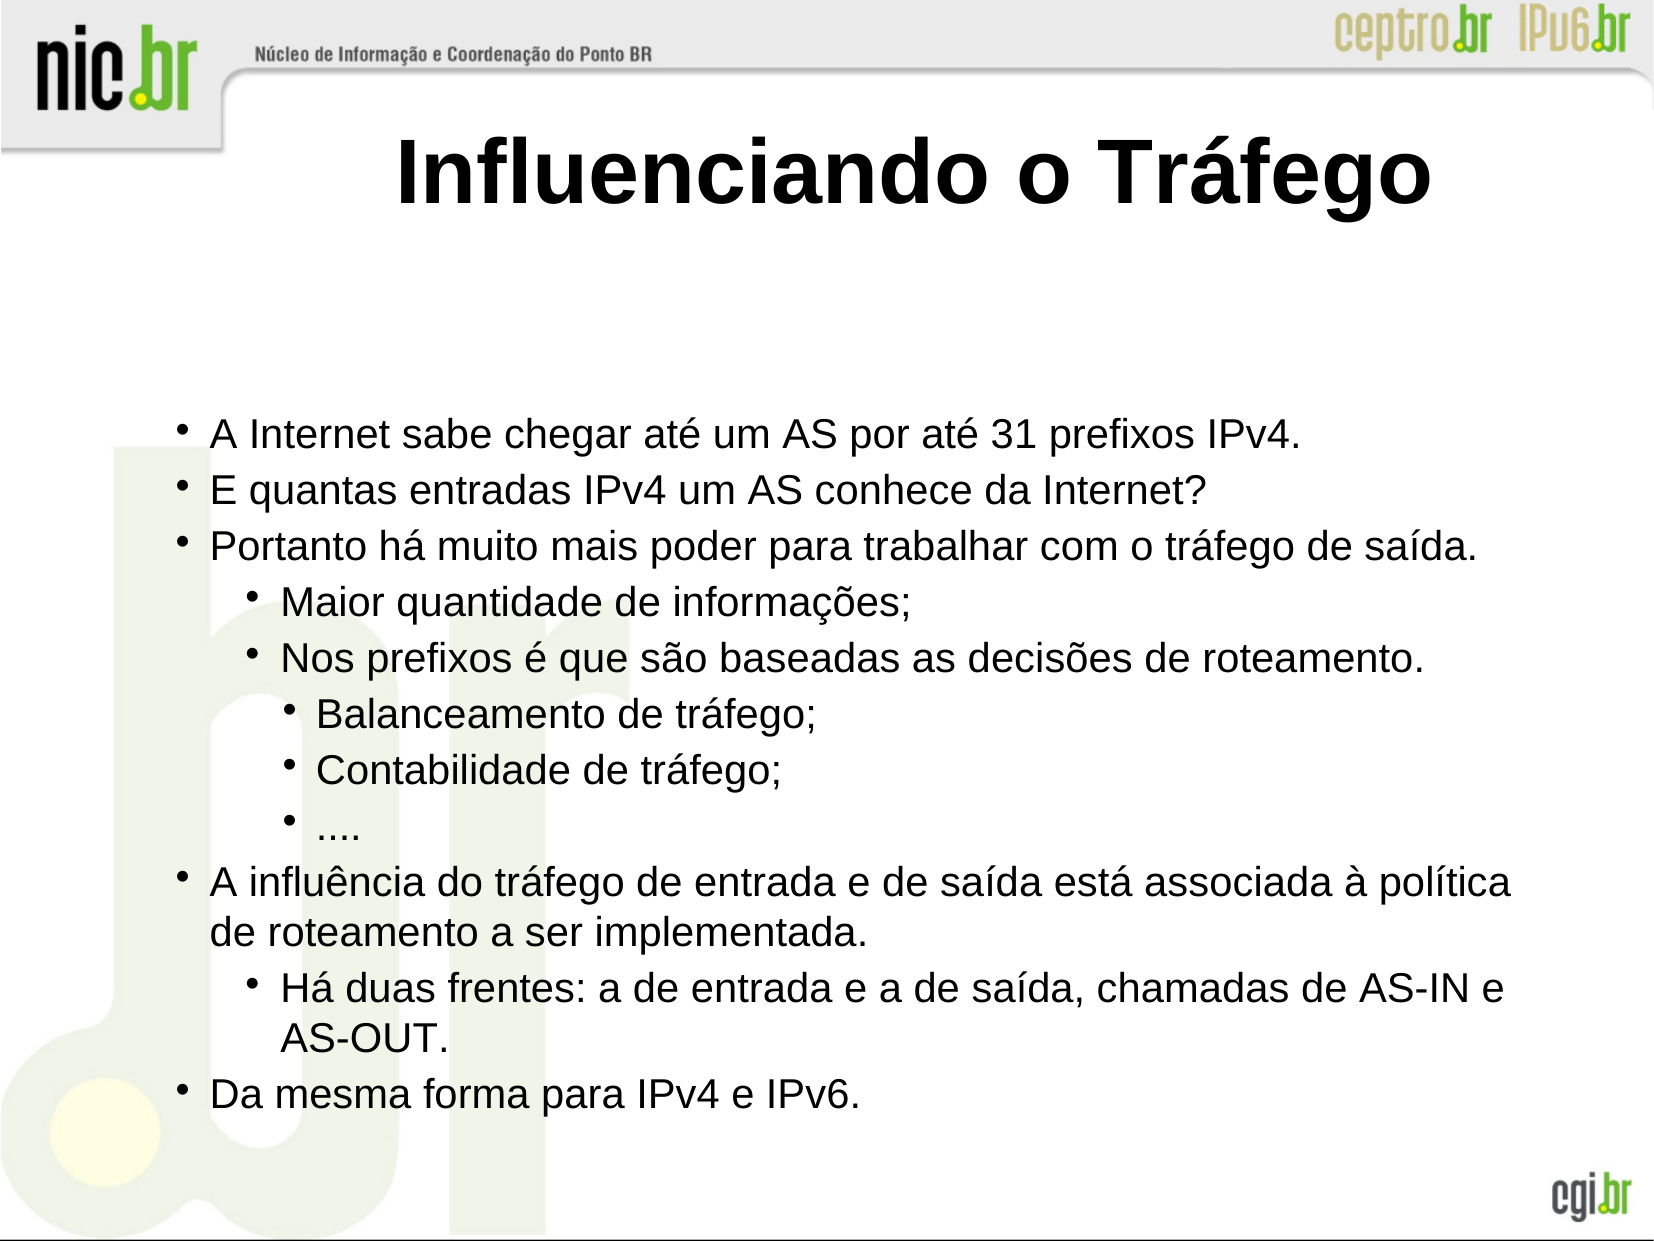

Influenciando o Tráfego
A Internet sabe chegar até um AS por até 31 prefixos IPv4.
E quantas entradas IPv4 um AS conhece da Internet?
Portanto há muito mais poder para trabalhar com o tráfego de saída.
Maior quantidade de informações;
Nos prefixos é que são baseadas as decisões de roteamento.
Balanceamento de tráfego;
Contabilidade de tráfego;
....
A influência do tráfego de entrada e de saída está associada à política de roteamento a ser implementada.
Há duas frentes: a de entrada e a de saída, chamadas de AS-IN e AS-OUT.
Da mesma forma para IPv4 e IPv6.